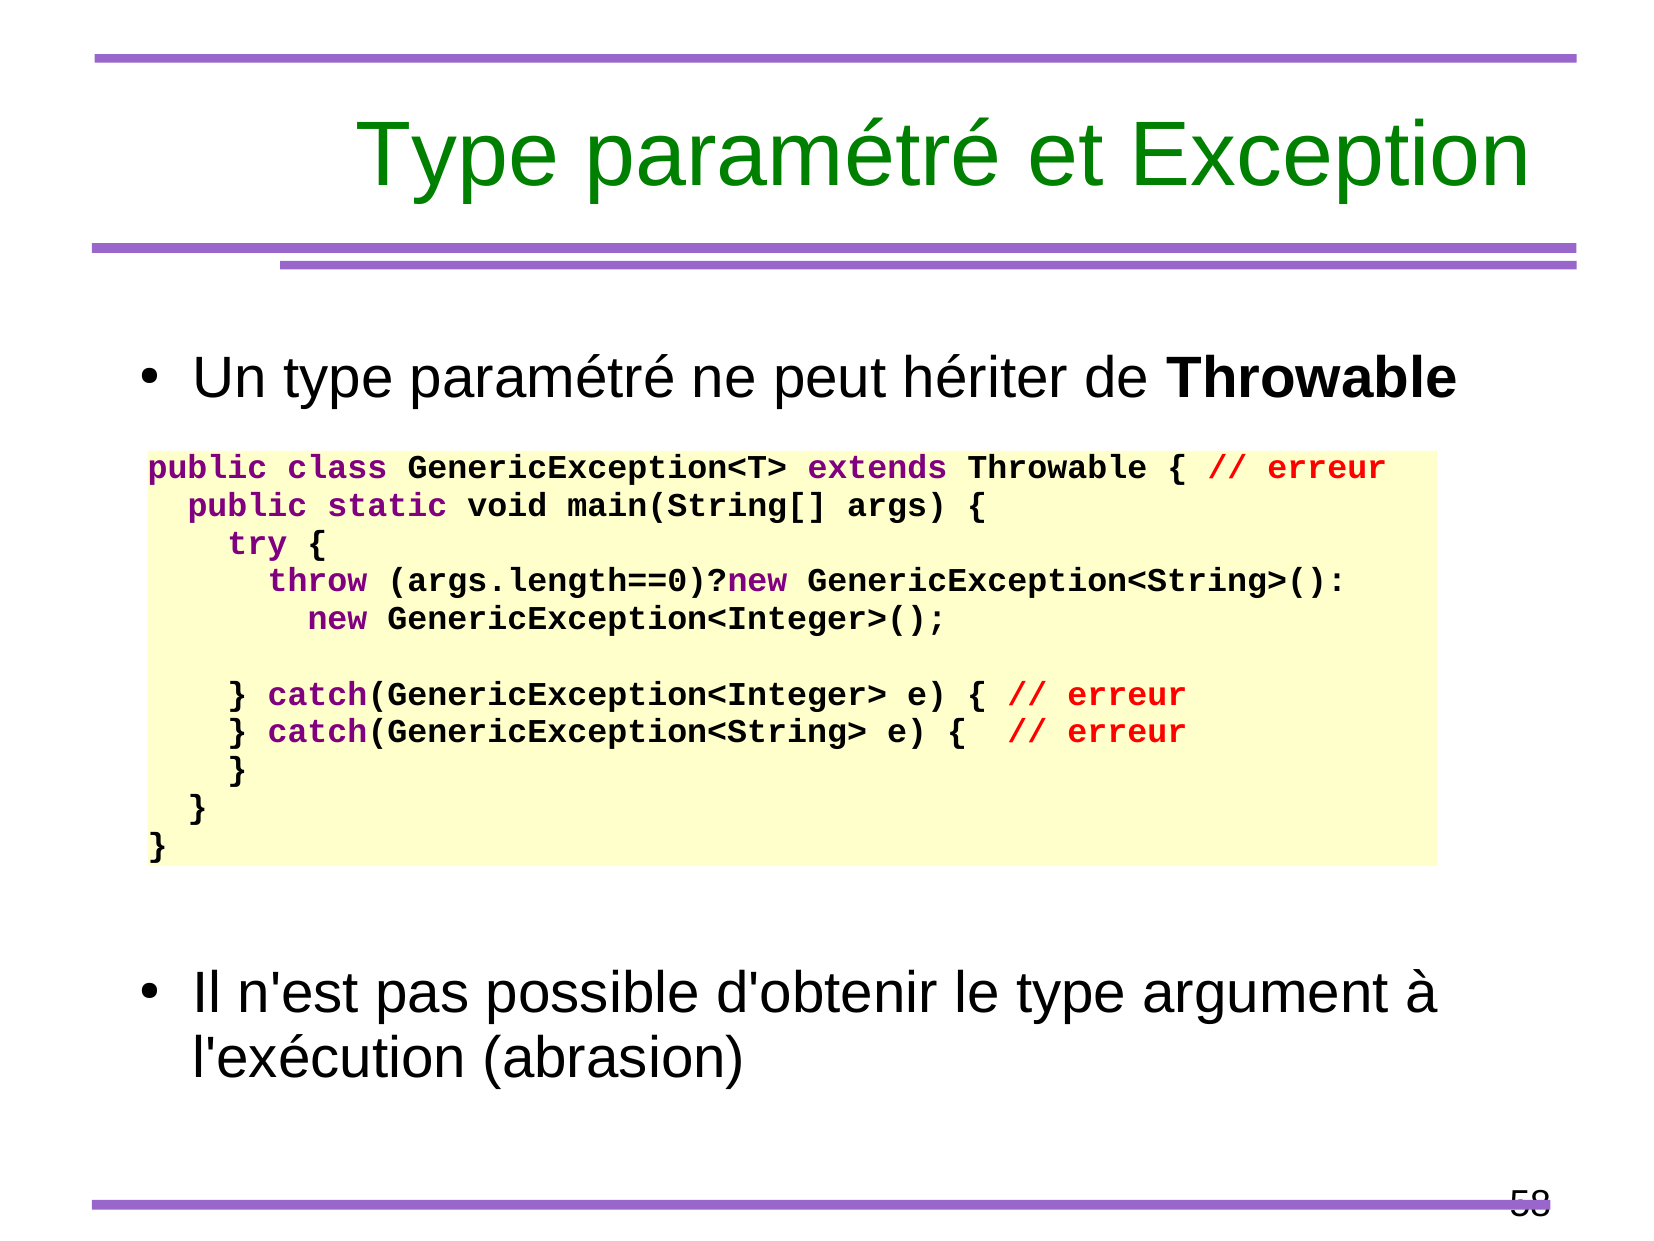

# Type paramétré et Exception
Un type paramétré ne peut hériter de Throwable
Il n'est pas possible d'obtenir le type argument à l'exécution (abrasion)
public class GenericException<T> extends Throwable { // erreur
 public static void main(String[] args) {
 try {
 throw (args.length==0)?new GenericException<String>():
 new GenericException<Integer>();
 } catch(GenericException<Integer> e) { // erreur
 } catch(GenericException<String> e) { // erreur
 }
 }
}